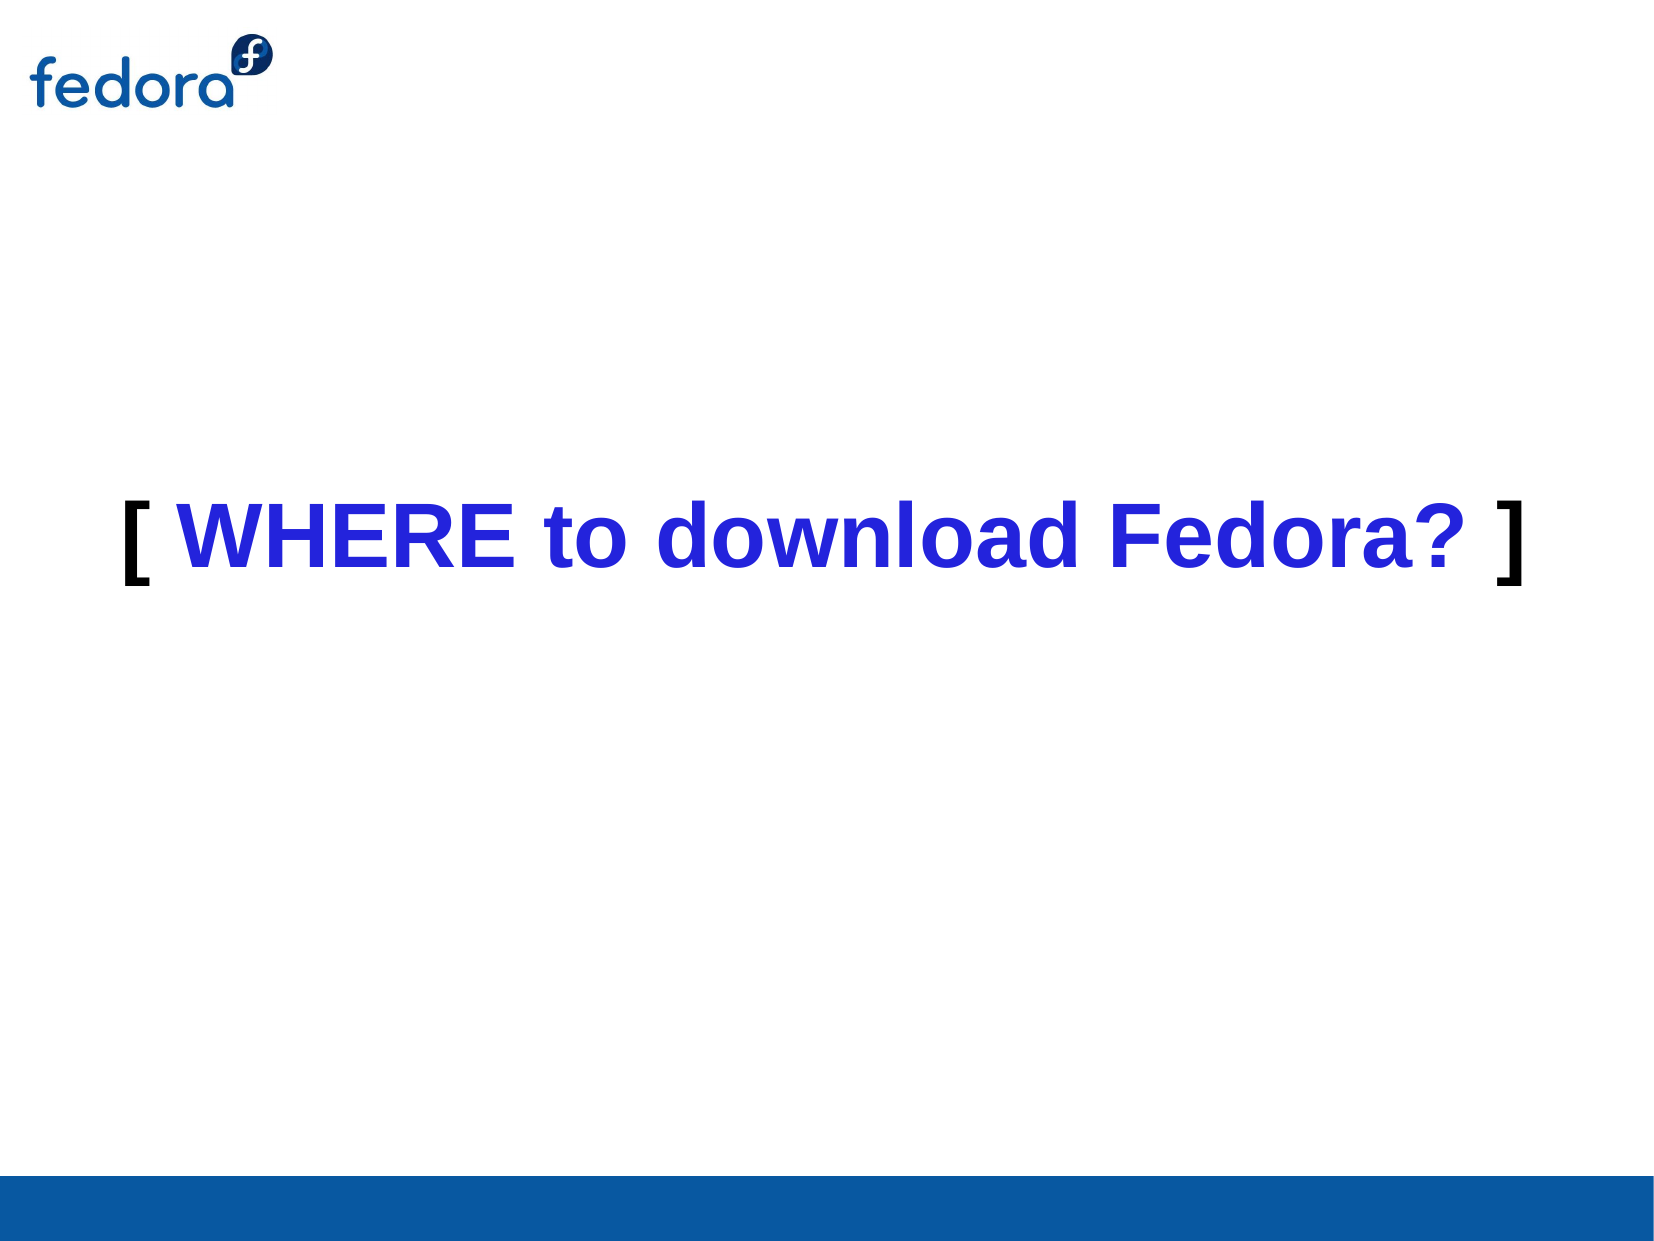

# [ WHERE to download Fedora? ]